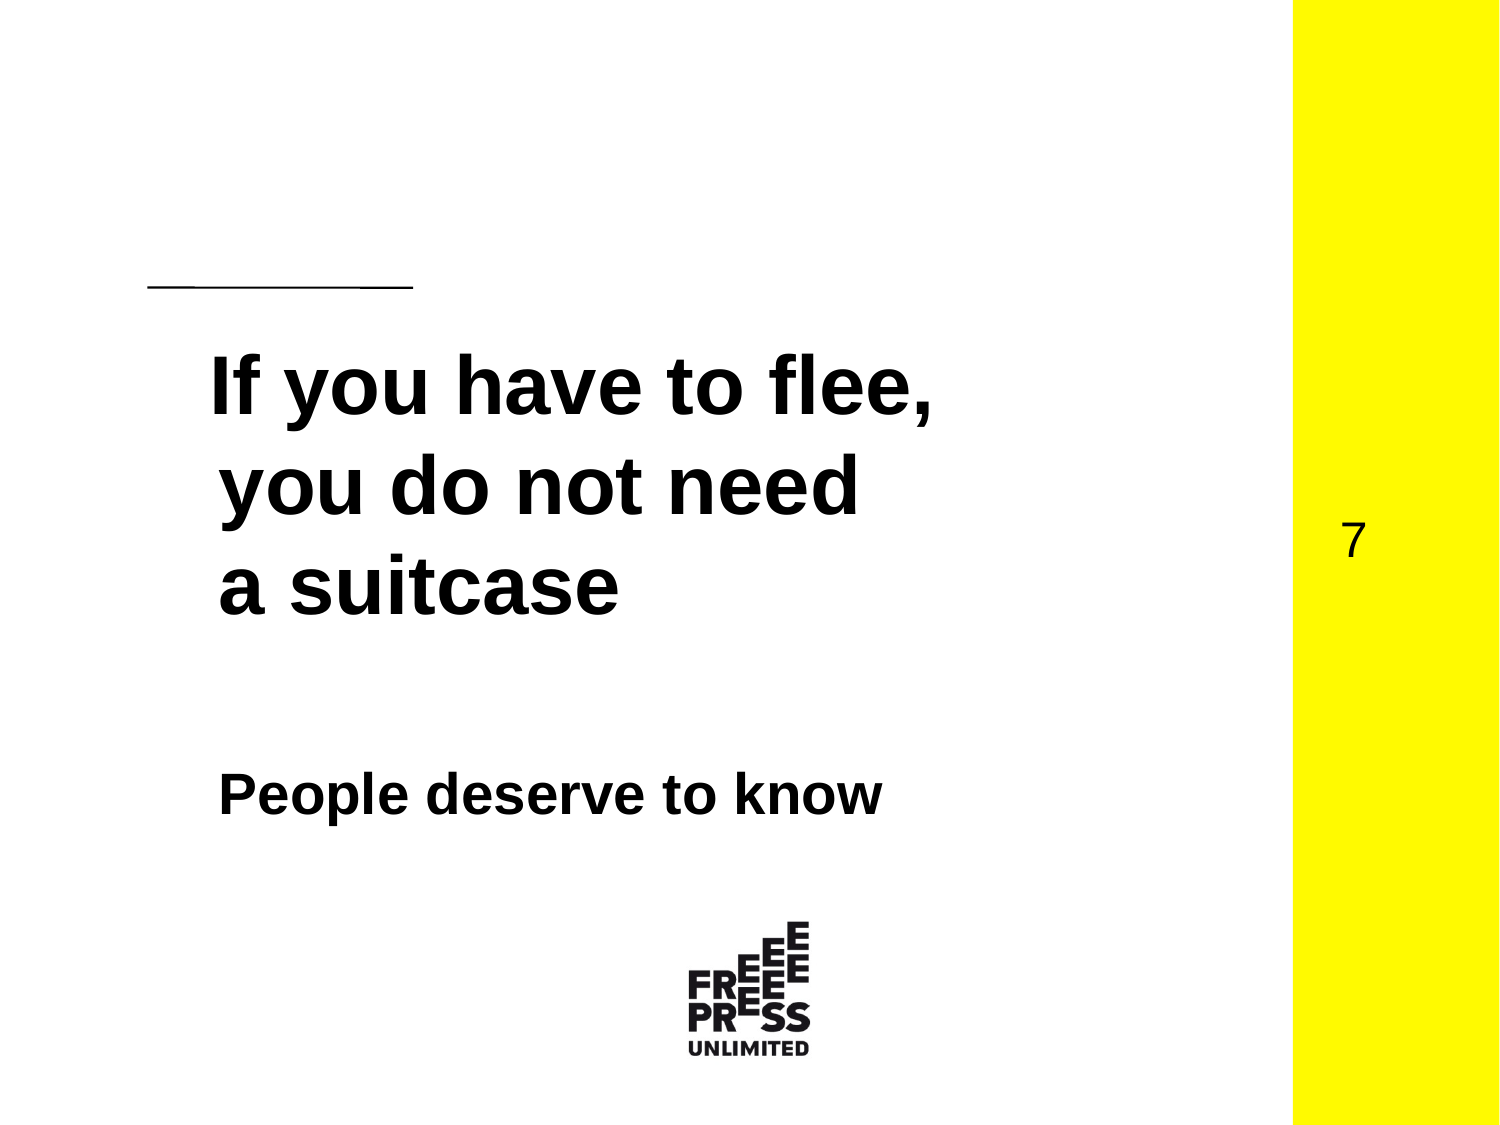

If you have to flee,
 you do not need
 a suitcase
 People deserve to know